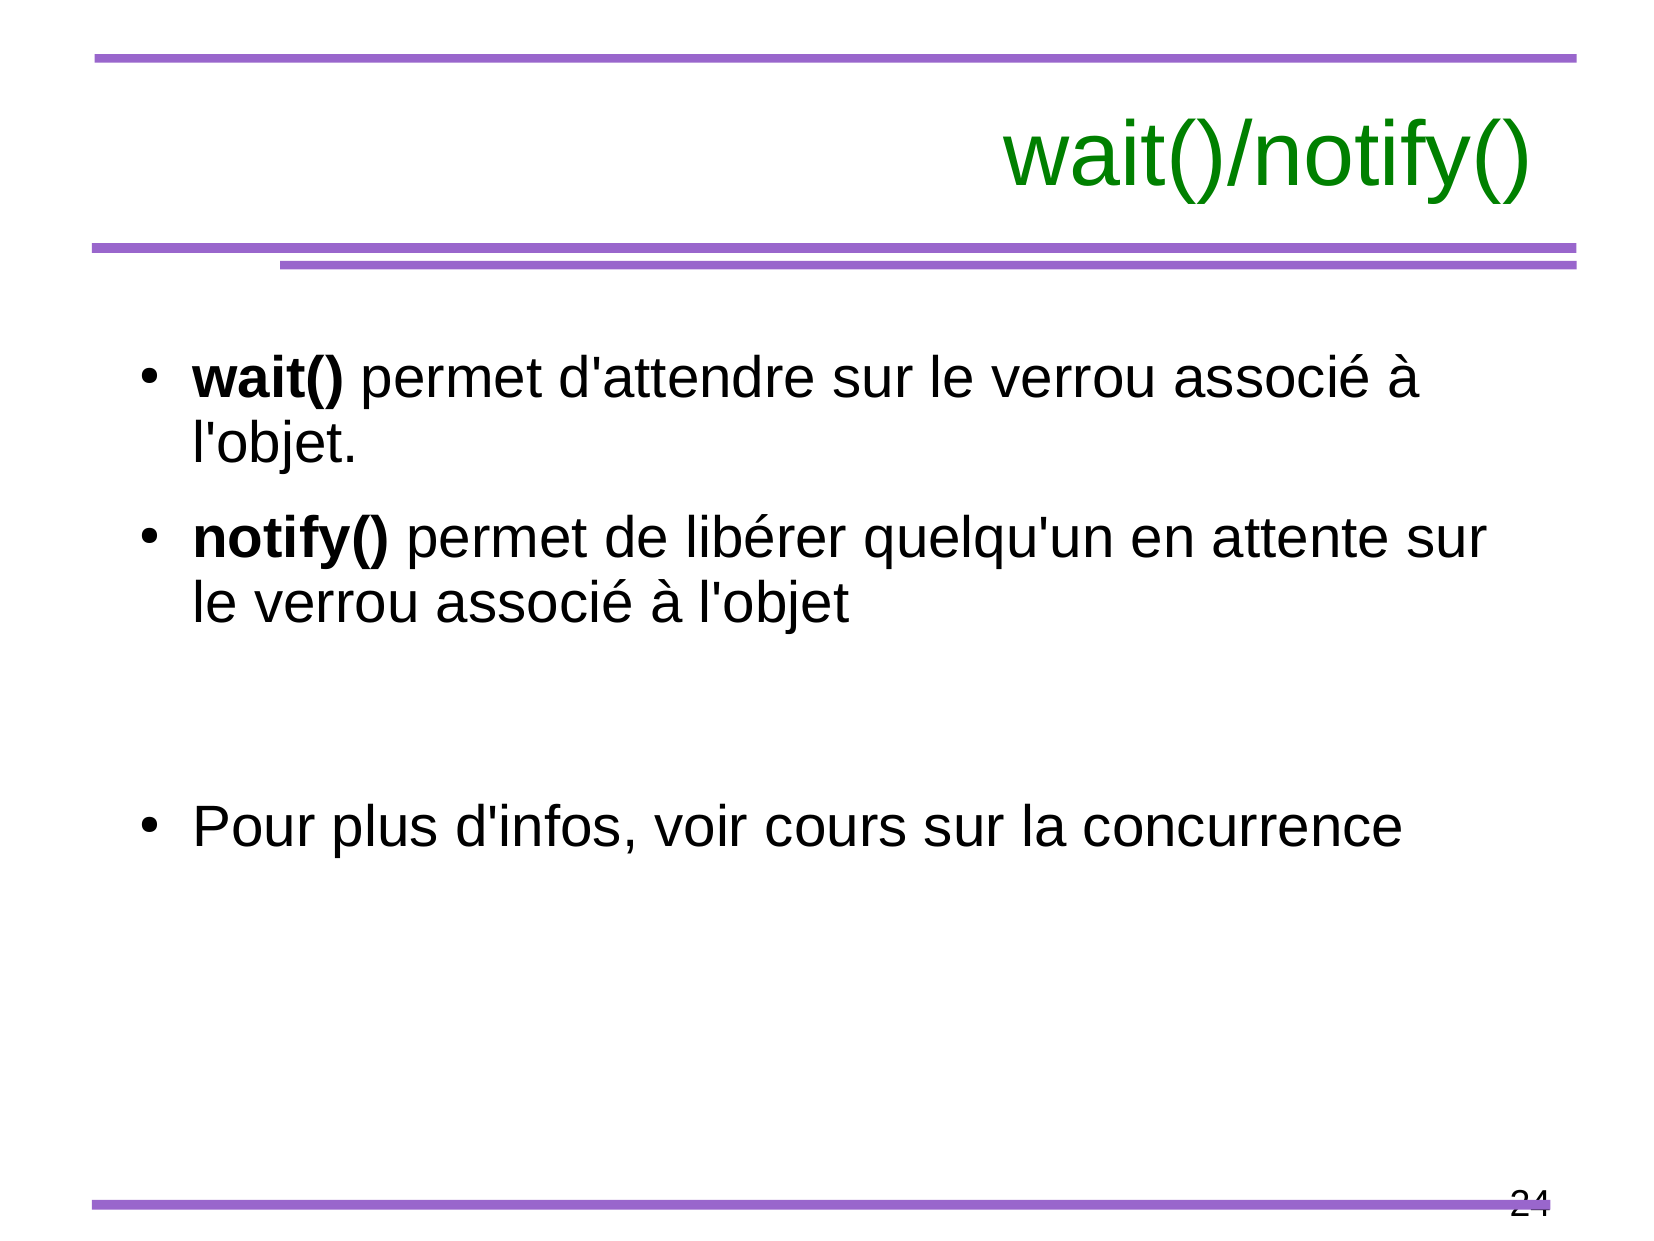

# wait()/notify()
wait() permet d'attendre sur le verrou associé à l'objet.
notify() permet de libérer quelqu'un en attente sur le verrou associé à l'objet
Pour plus d'infos, voir cours sur la concurrence